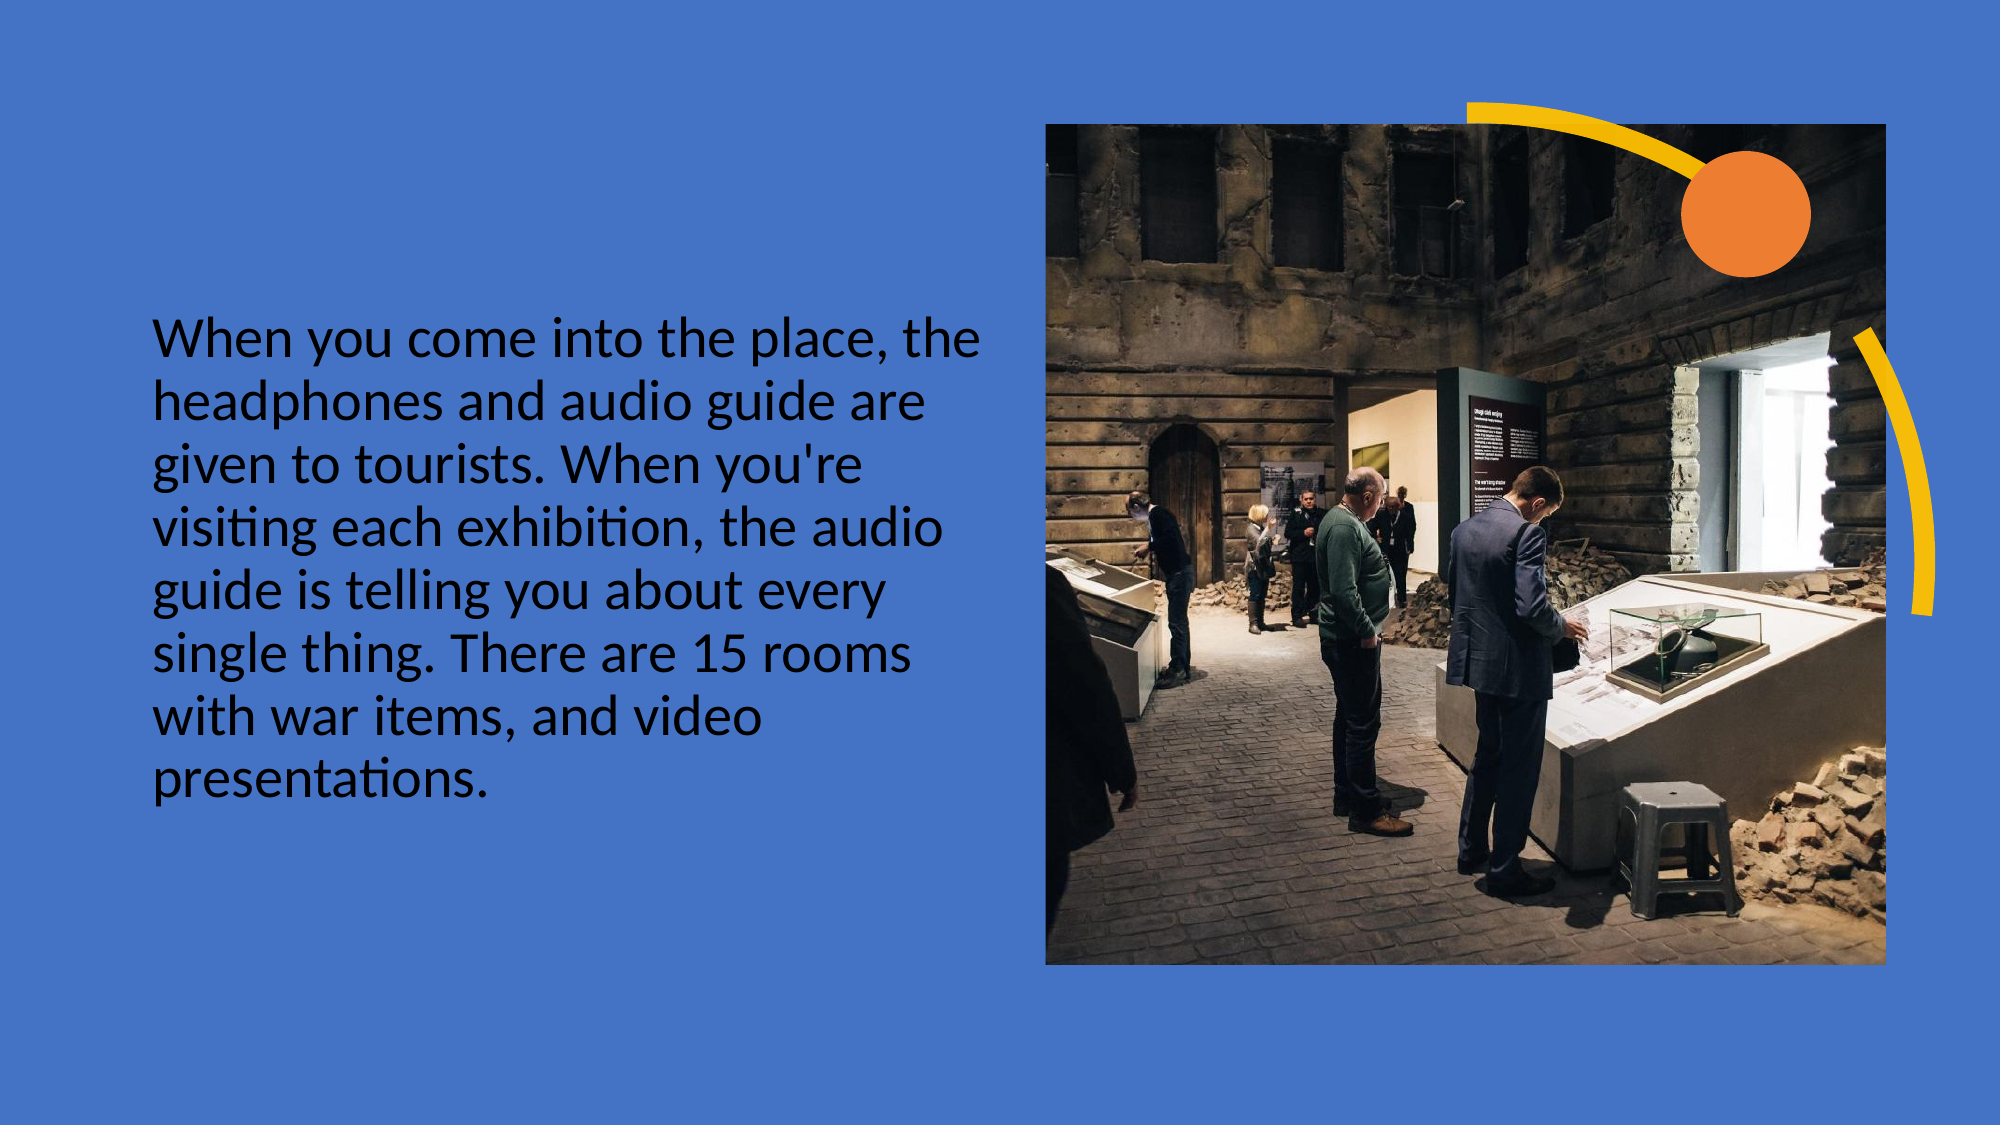

#
When you come into the place, the headphones and audio guide are given to tourists. When you're visiting each exhibition, the audio guide is telling you about every single thing. There are 15 rooms with war items, and video presentations.